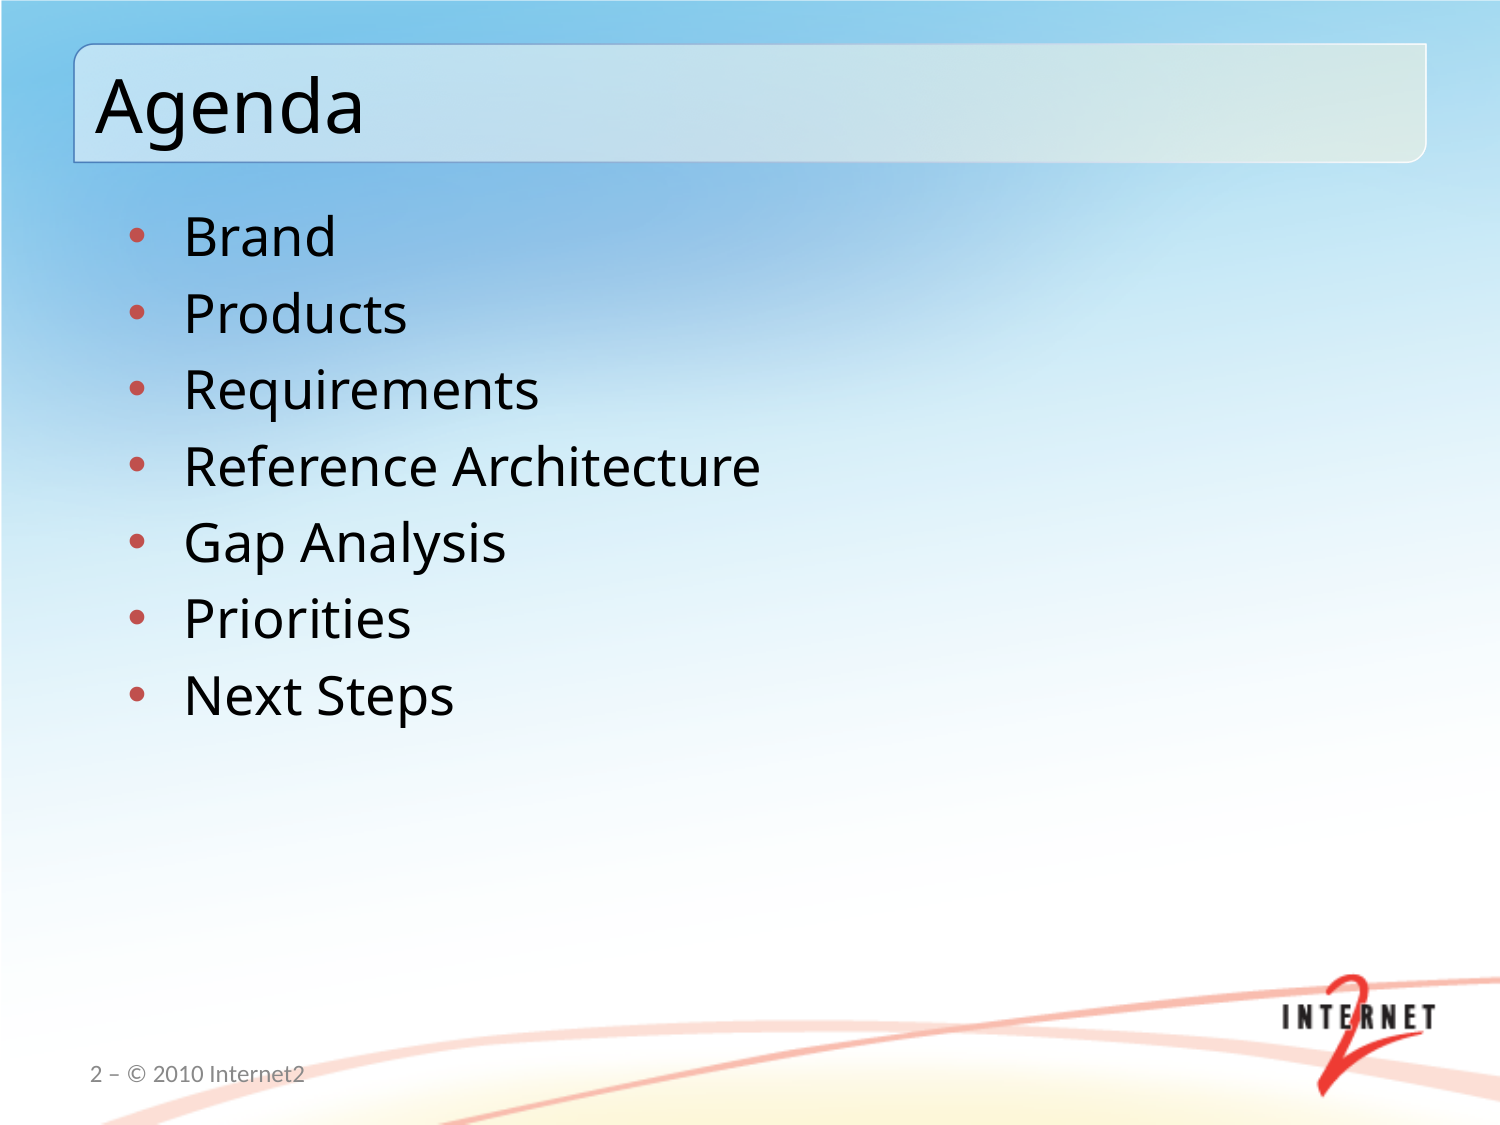

Agenda
# Brand
Products
Requirements
Reference Architecture
Gap Analysis
Priorities
Next Steps
 – © 2010 Internet2